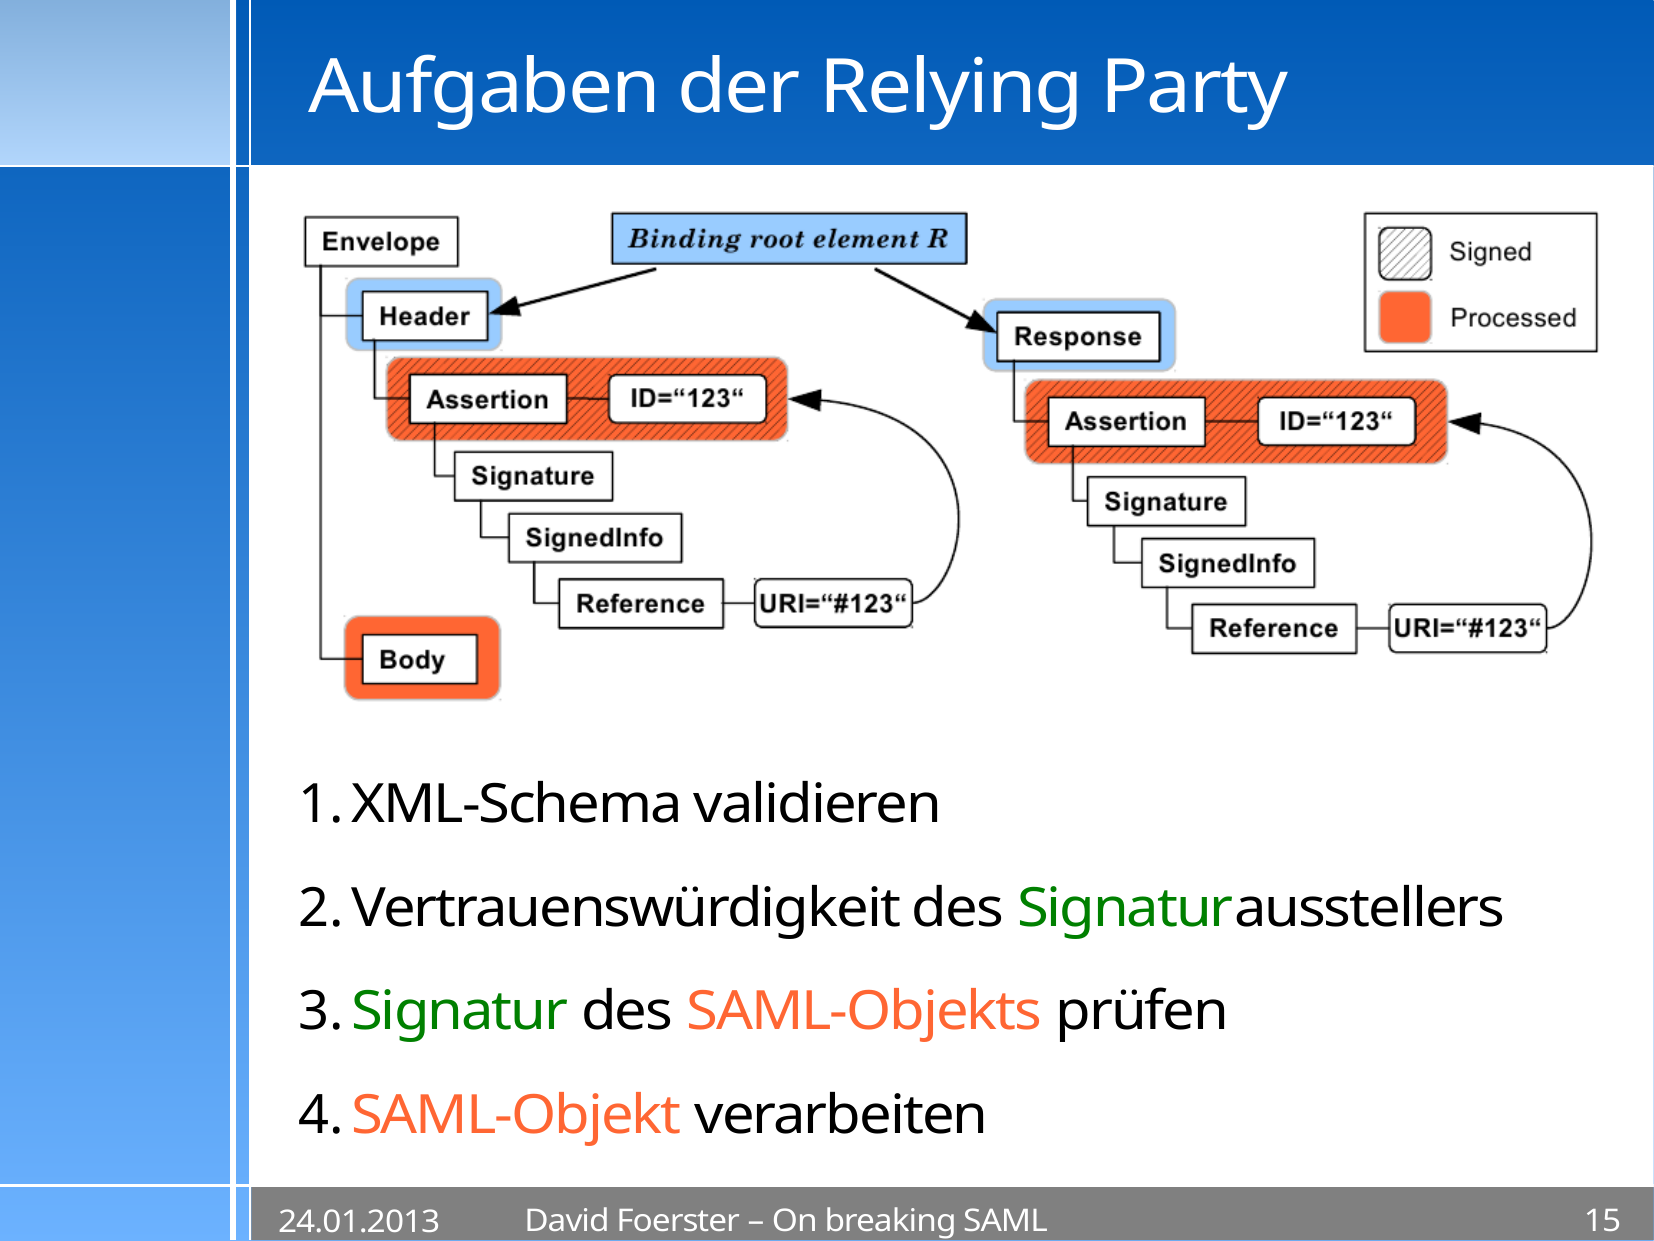

# Aufgaben der Relying Party
XML-Schema validieren
Vertrauenswürdigkeit des Signaturausstellers
Signatur des SAML-Objekts prüfen
SAML-Objekt verarbeiten